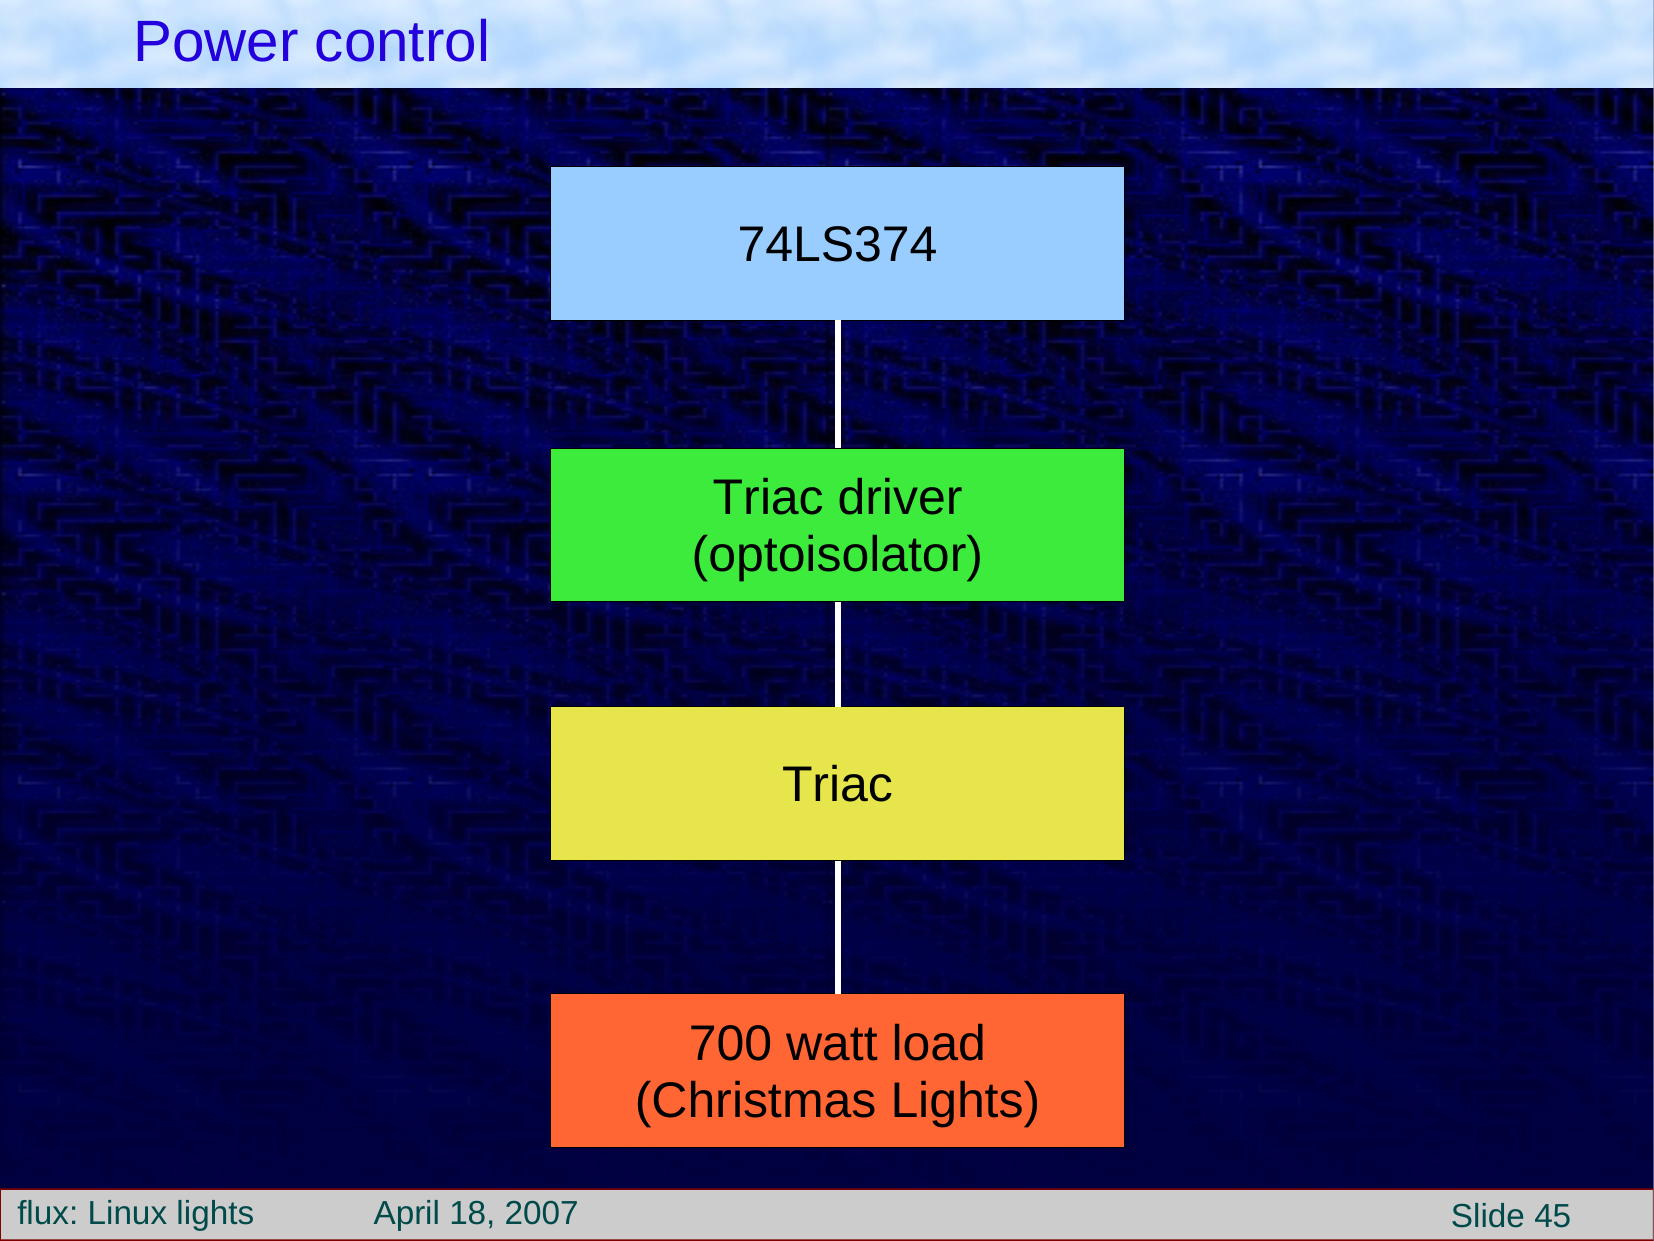

Power control
74LS374
Triac driver
(optoisolator)
Triac
700 watt load
(Christmas Lights)
flux: Linux lights	April 18, 2007
Slide